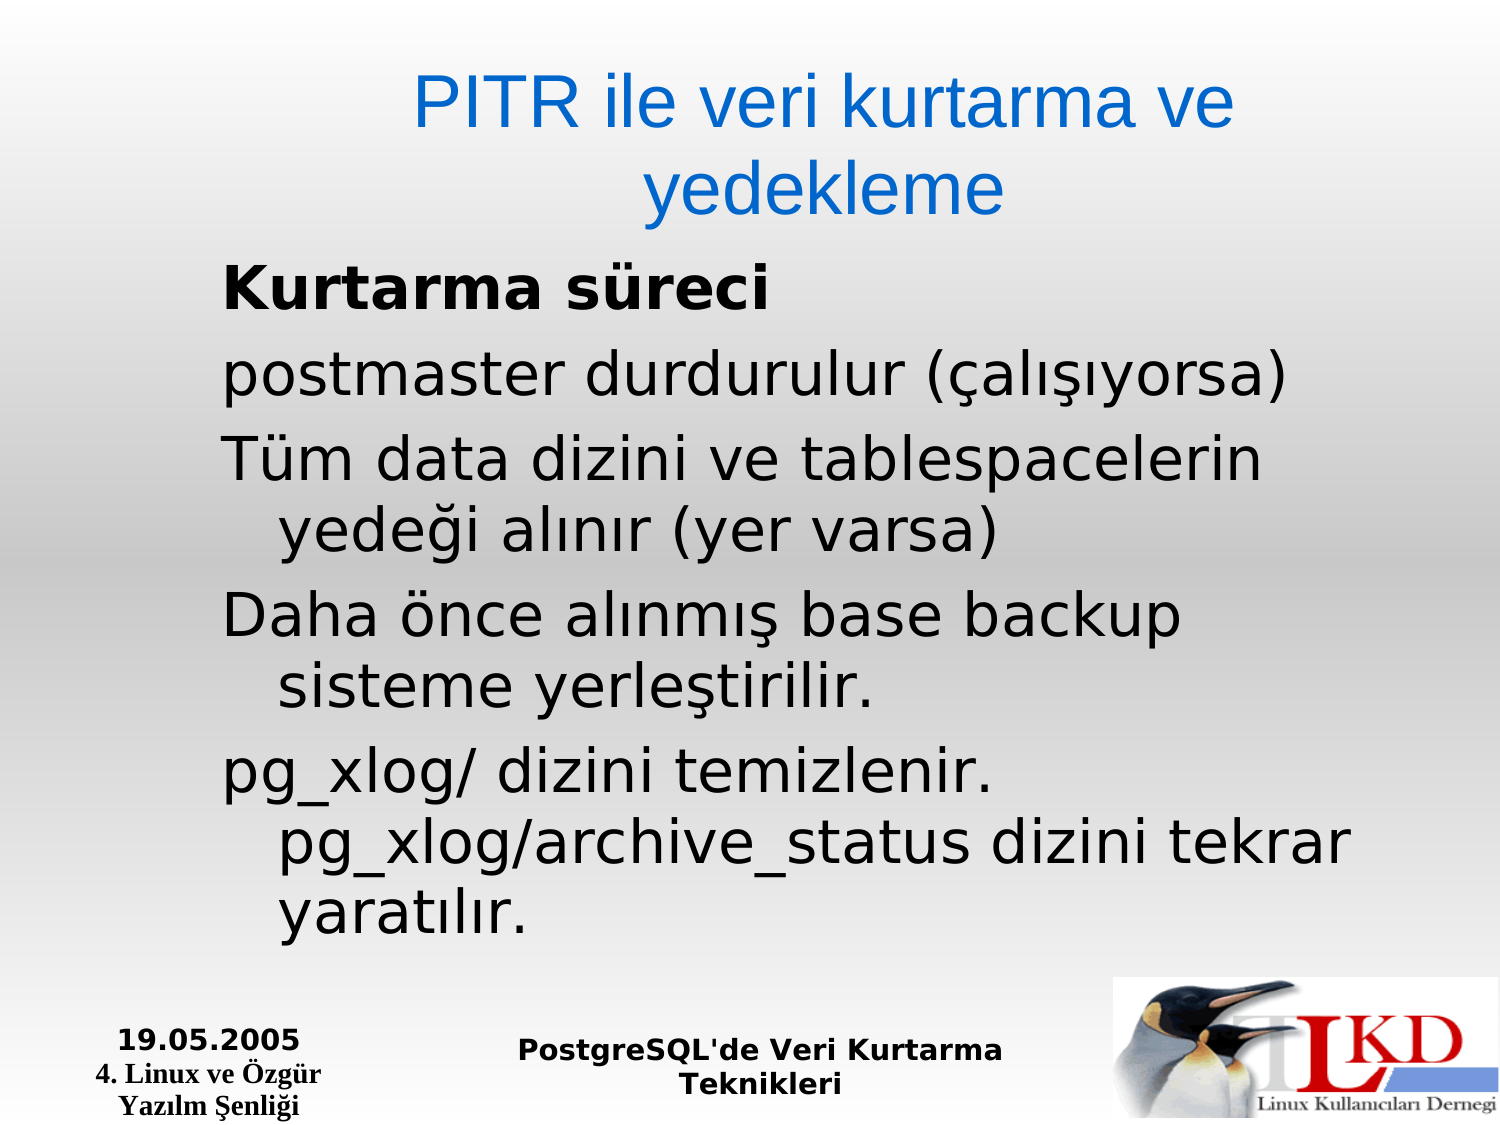

# PITR ile veri kurtarma ve yedekleme
Kurtarma süreci
postmaster durdurulur (çalışıyorsa)
Tüm data dizini ve tablespacelerin yedeği alınır (yer varsa)
Daha önce alınmış base backup sisteme yerleştirilir.
pg_xlog/ dizini temizlenir. pg_xlog/archive_status dizini tekrar yaratılır.